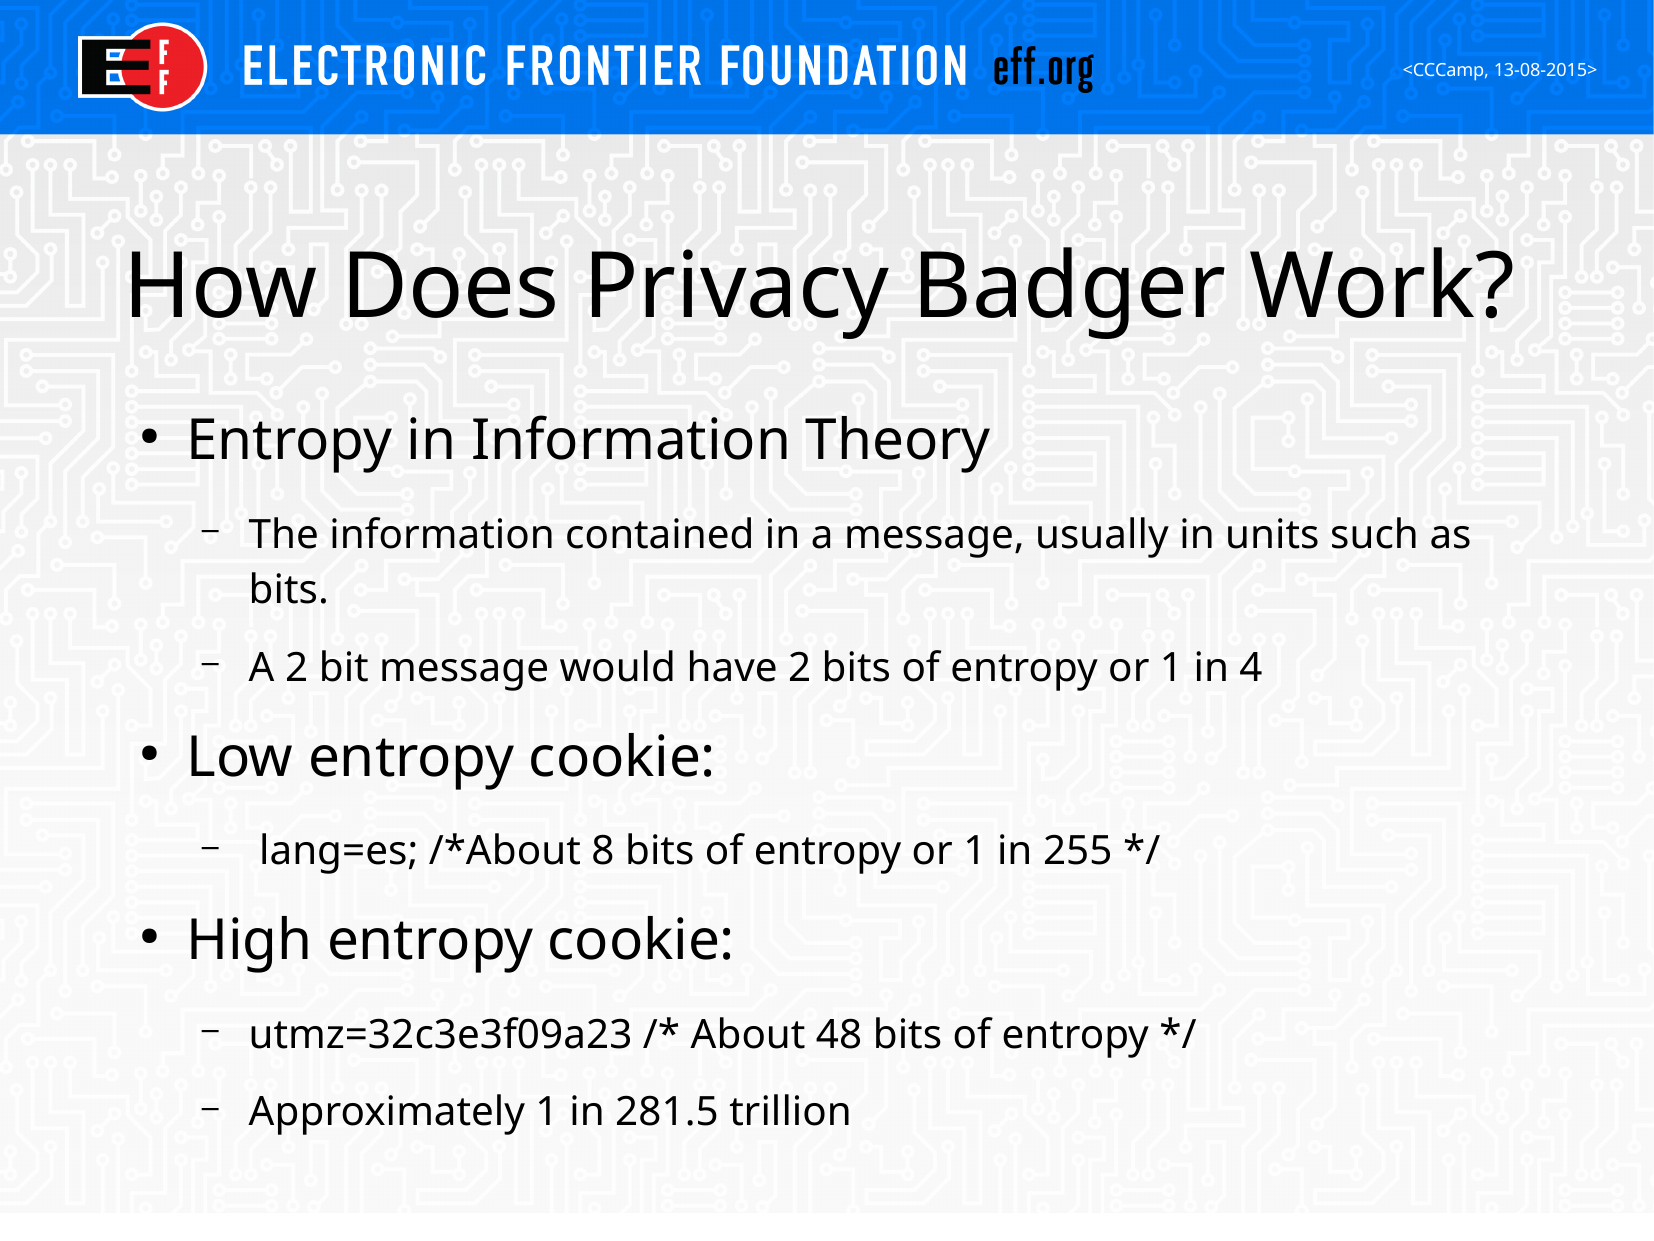

# How Does Privacy Badger Work?
Entropy in Information Theory
The information contained in a message, usually in units such as bits.
A 2 bit message would have 2 bits of entropy or 1 in 4
Low entropy cookie:
 lang=es; /*About 8 bits of entropy or 1 in 255 */
High entropy cookie:
utmz=32c3e3f09a23 /* About 48 bits of entropy */
Approximately 1 in 281.5 trillion